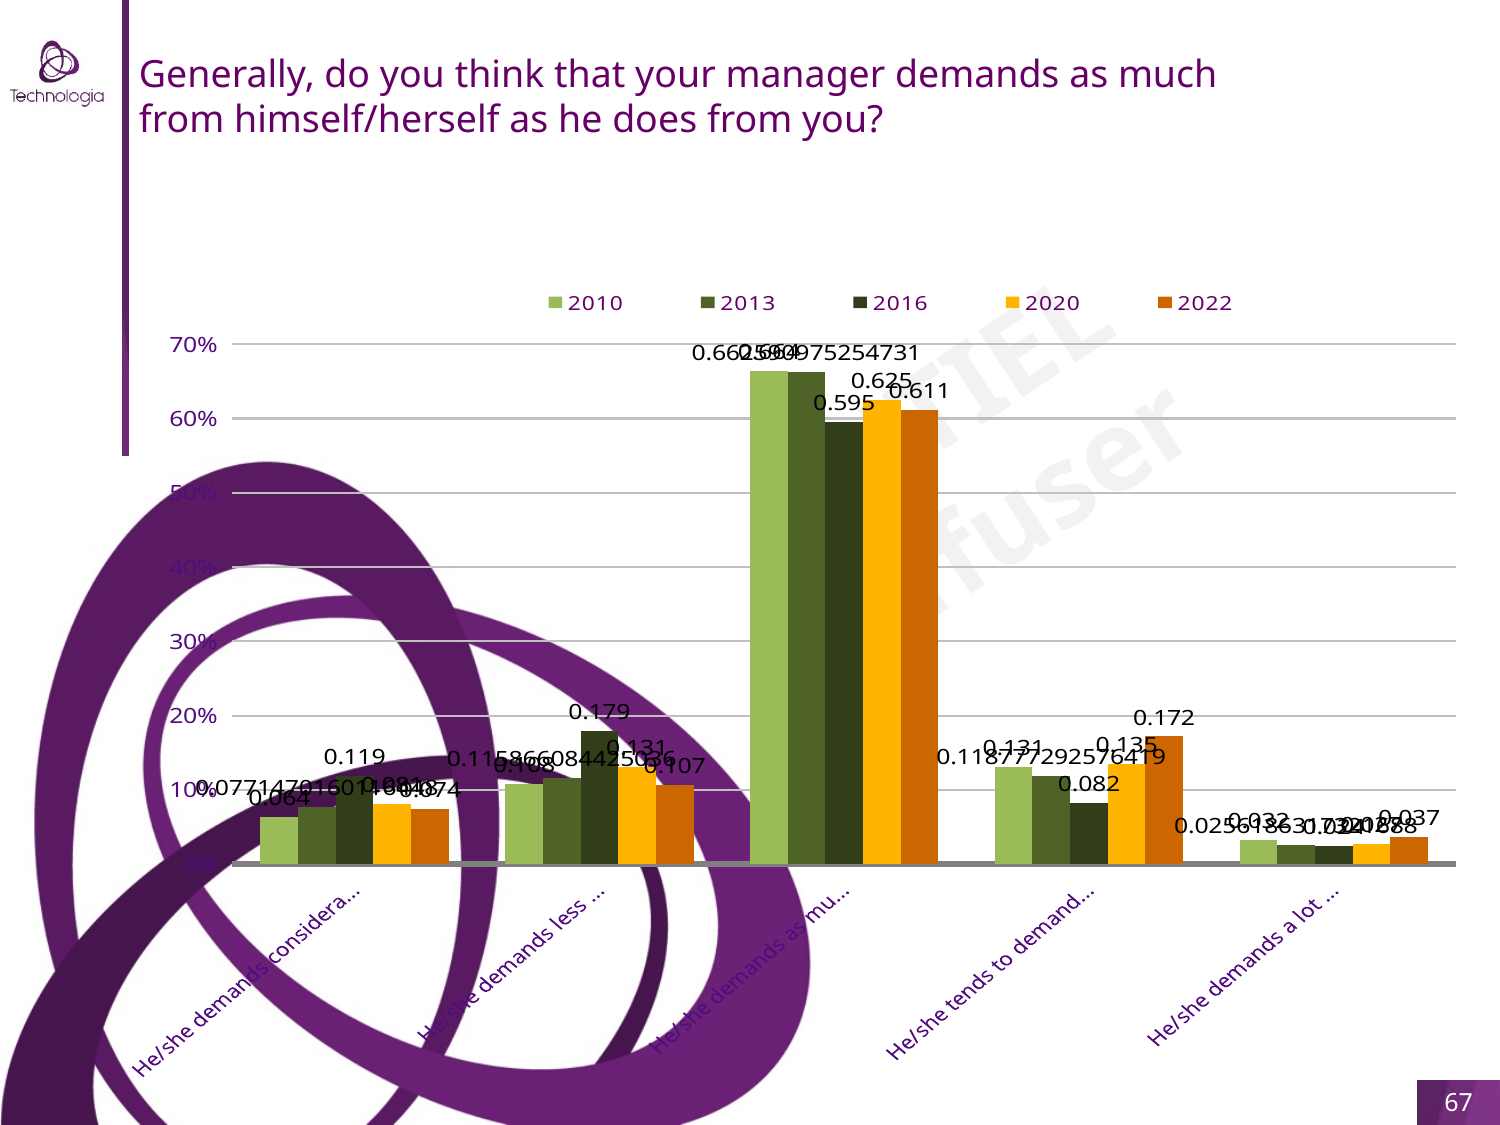

# Generally, do you think that your manager demands as much from himself/herself as he does from you?
### Chart
| Category | 2010 | 2013 | 2016 | 2020 | 2022 |
|---|---|---|---|---|---|
| He/she demands considerably less from himself than he does from others | 0.064 | 0.0771470160116448 | 0.119 | 0.081 | 0.074 |
| He/she demands less from himself than he does from others | 0.108 | 0.115866084425036 | 0.179 | 0.131 | 0.107 |
| He/she demands as much from himself as he does from others | 0.664 | 0.662590975254731 | 0.595 | 0.625 | 0.611 |
| He/she tends to demand more from himself than he does from others | 0.131 | 0.118777292576419 | 0.082 | 0.135 | 0.172 |
| He/she demands a lot more from himself than he does from others | 0.032 | 0.0256186317321688 | 0.024 | 0.027 | 0.037 |